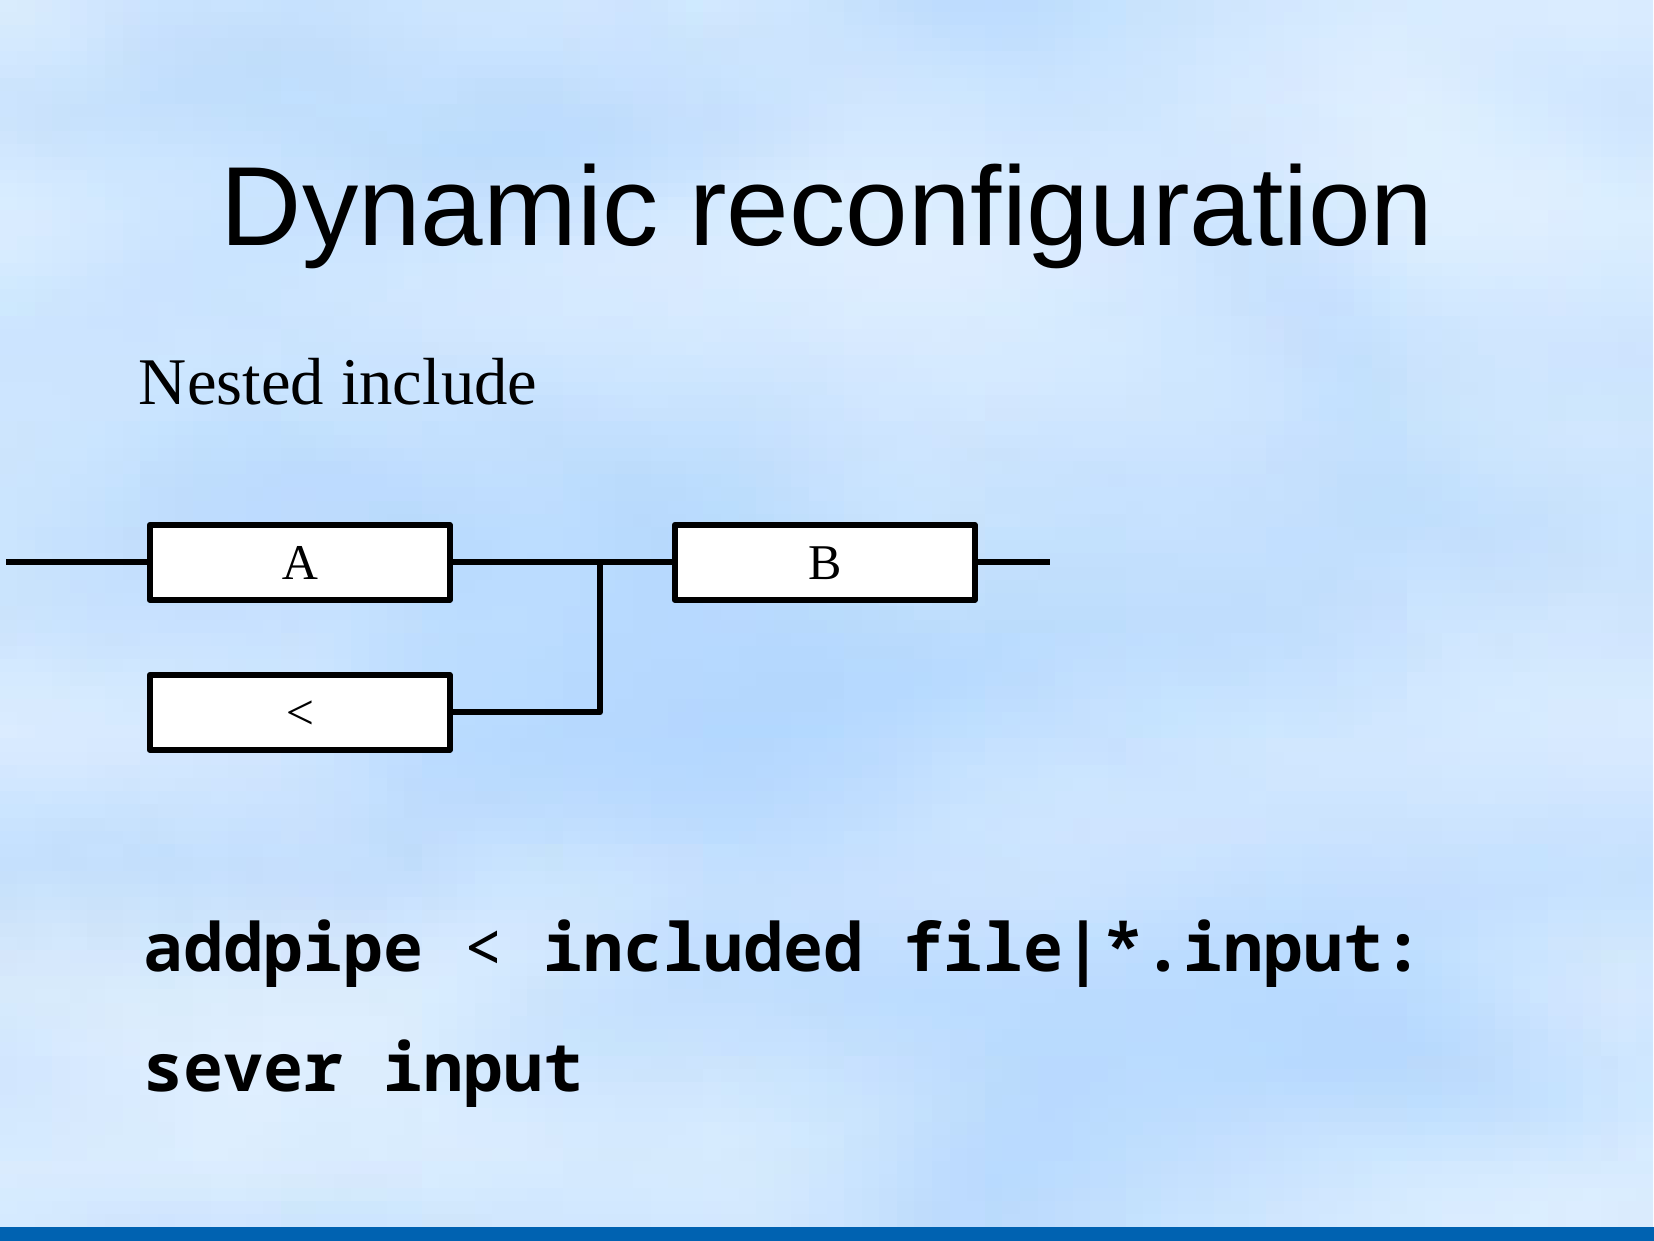

# Dynamic reconfiguration
Nested include
A
B
<
addpipe < included file|*.input:
sever input